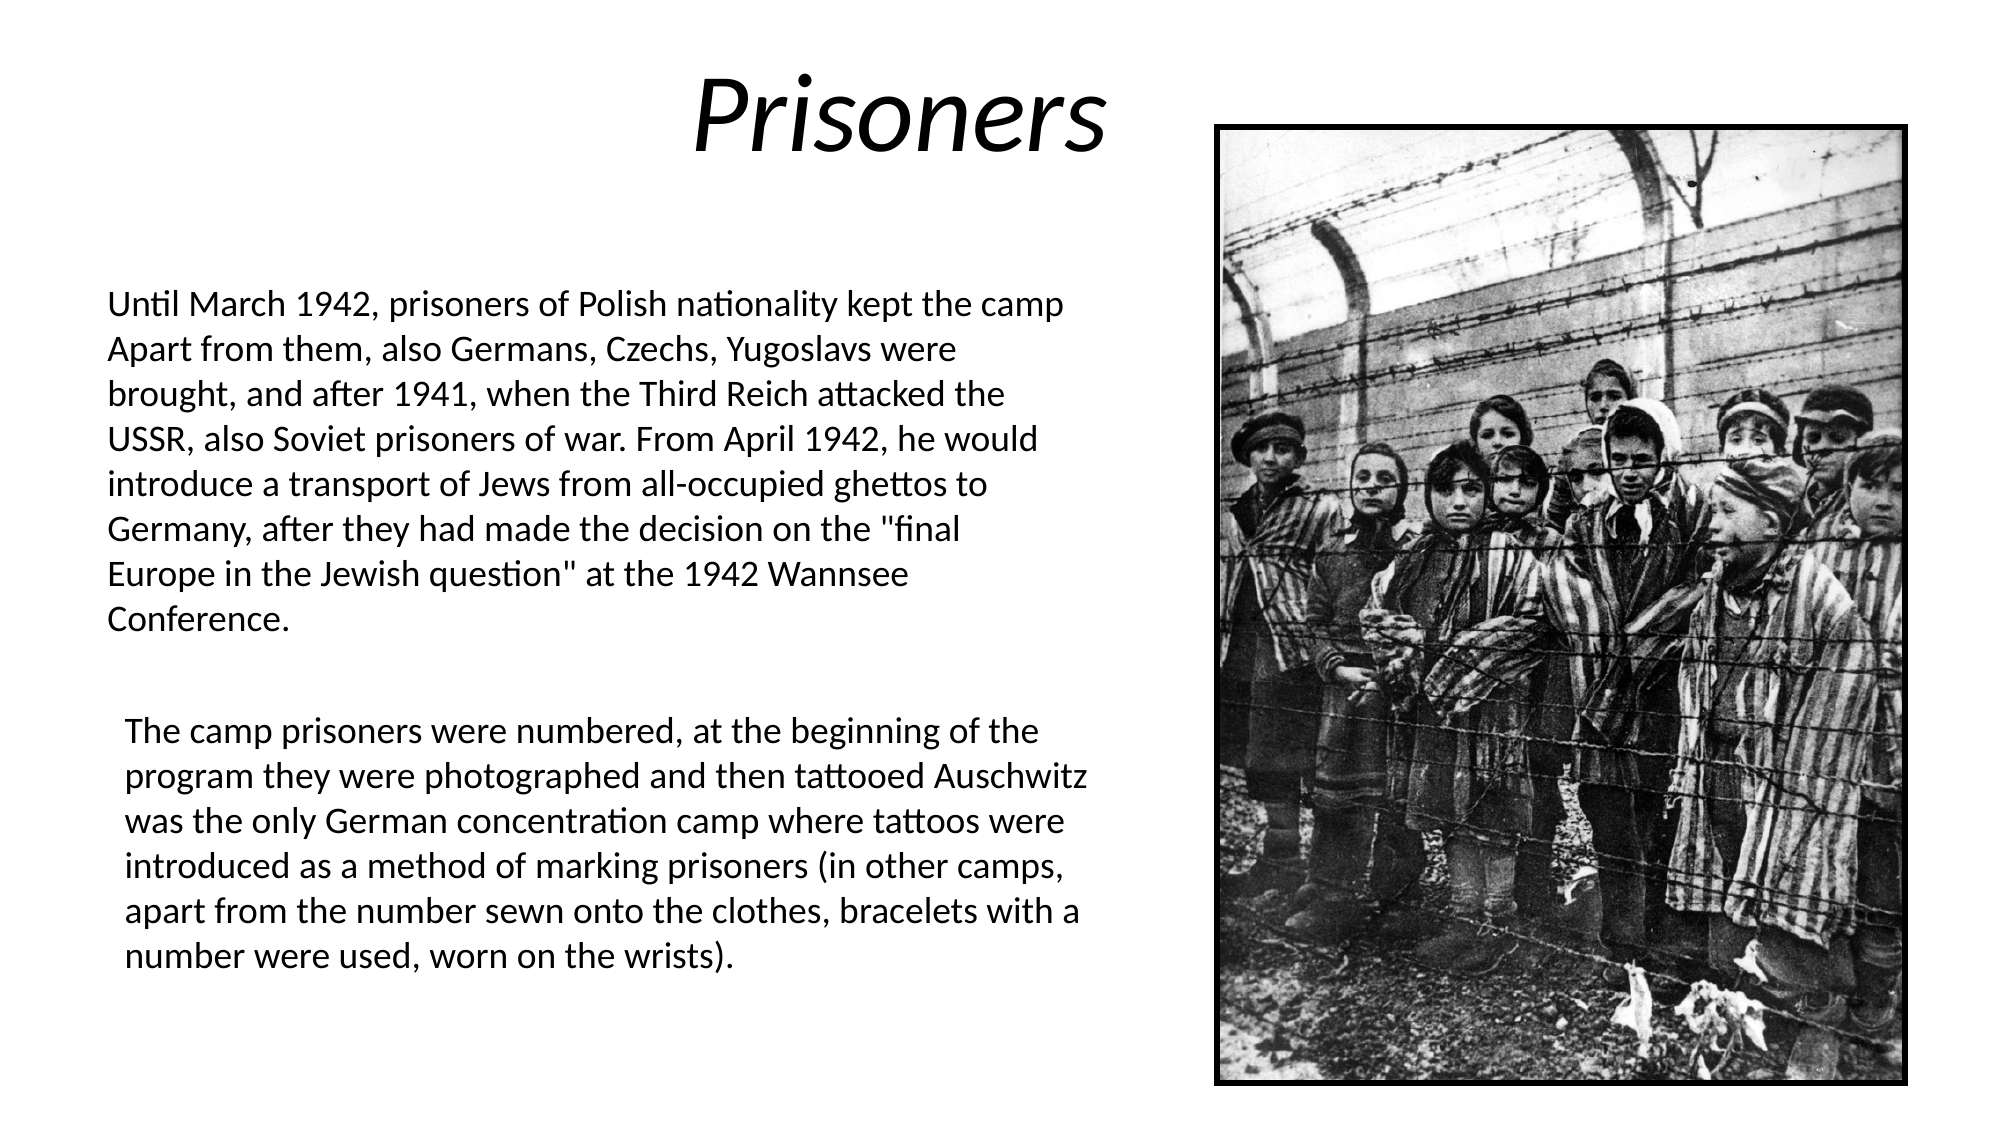

Prisoners
Until March 1942, prisoners of Polish nationality kept the camp Apart from them, also Germans, Czechs, Yugoslavs were brought, and after 1941, when the Third Reich attacked the USSR, also Soviet prisoners of war. From April 1942, he would introduce a transport of Jews from all-occupied ghettos to Germany, after they had made the decision on the "final Europe in the Jewish question" at the 1942 Wannsee Conference.
The camp prisoners were numbered, at the beginning of the program they were photographed and then tattooed Auschwitz was the only German concentration camp where tattoos were introduced as a method of marking prisoners (in other camps, apart from the number sewn onto the clothes, bracelets with a number were used, worn on the wrists).